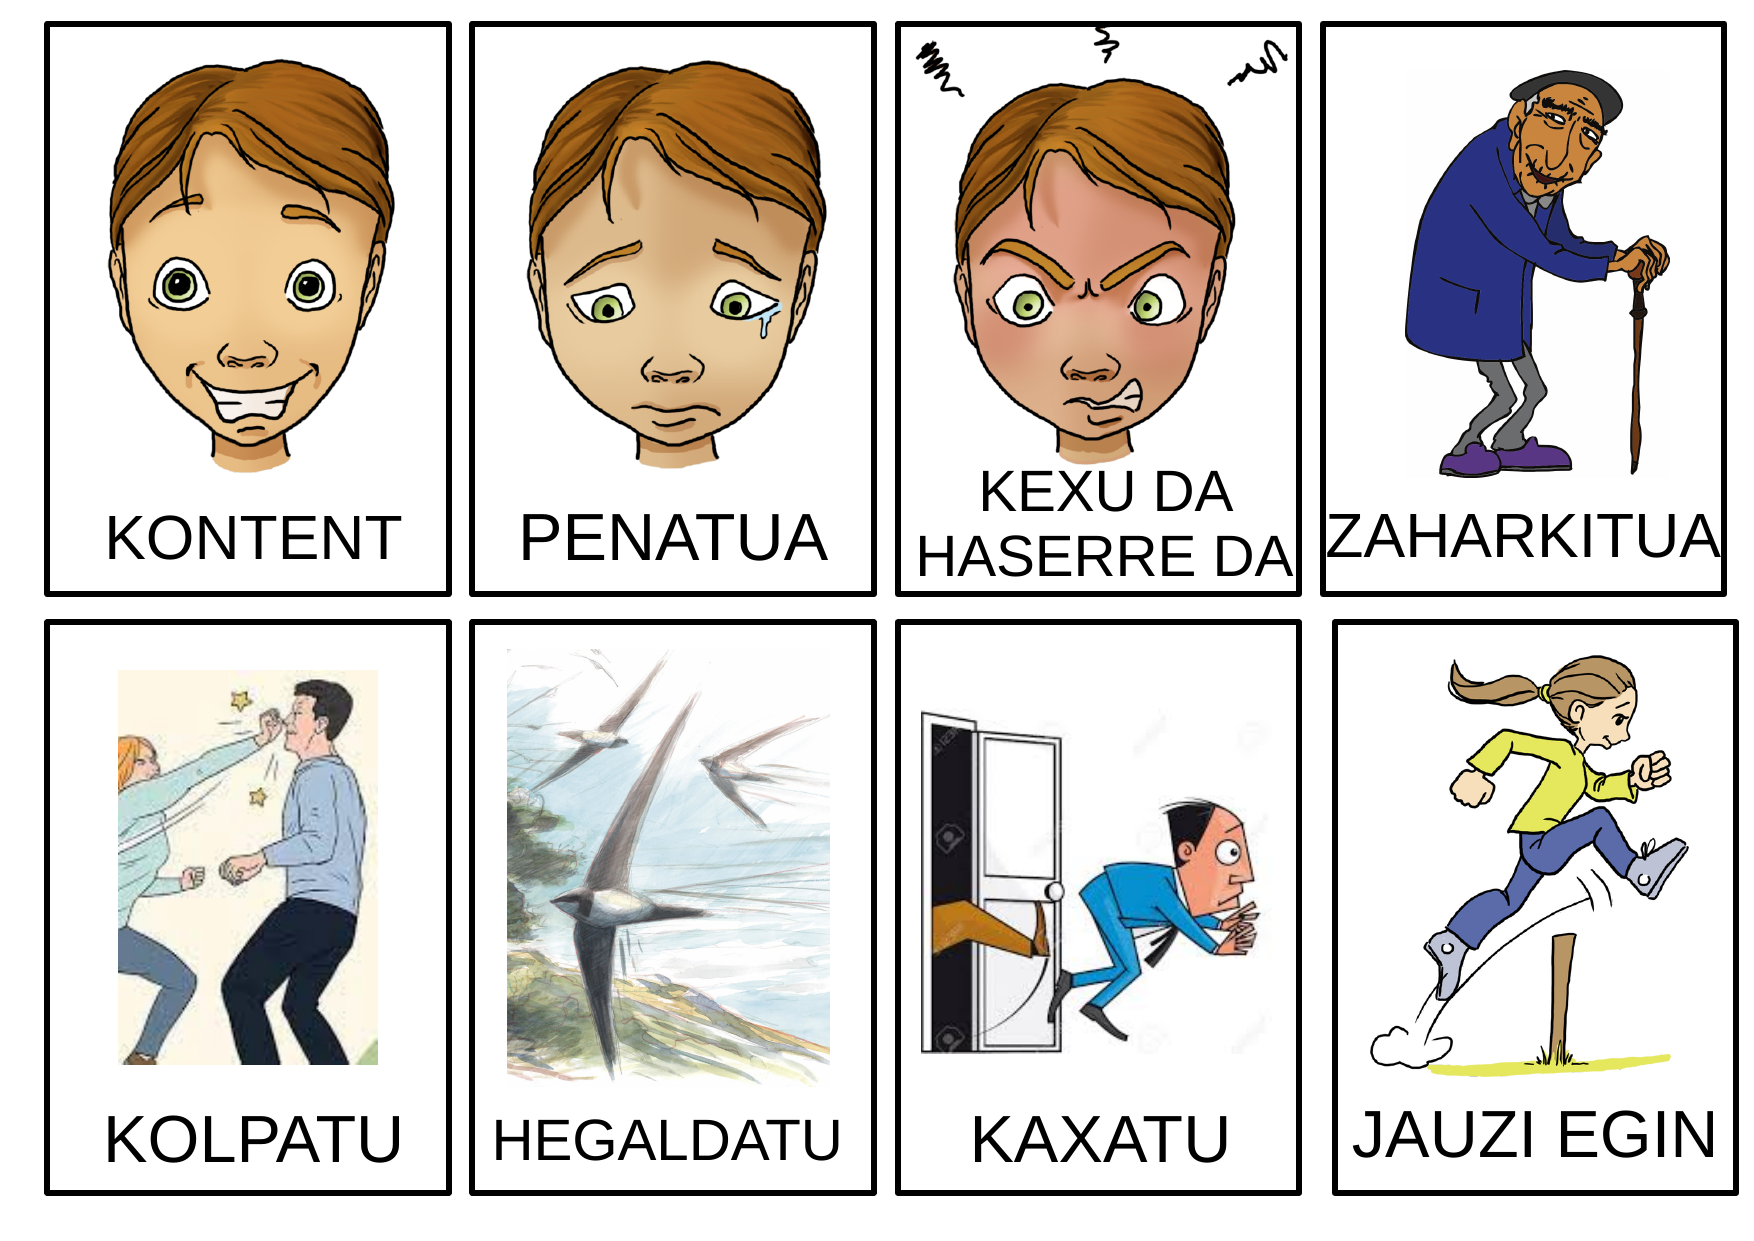

KEXU DA HASERRE DA
ZAHARKITUA
PENATUA
# KONTENT
JAUZI EGIN
KOLPATU
HEGALDATU
KAXATU